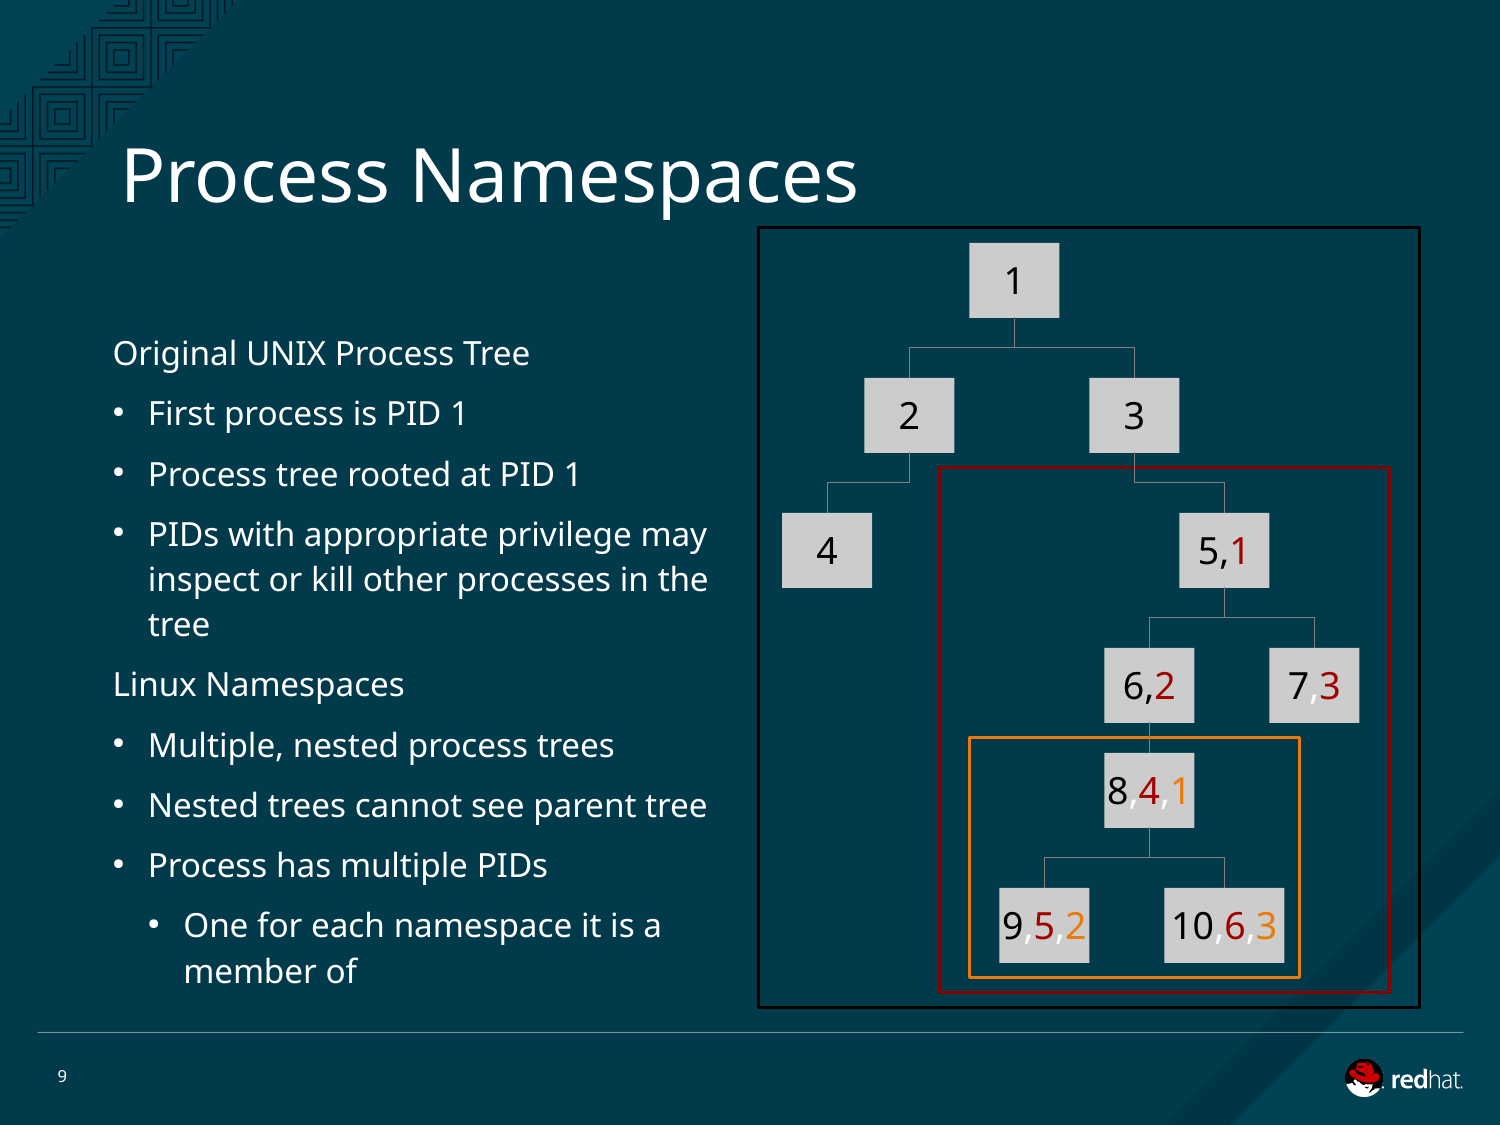

# Process Namespaces
1
2
3
4
5,1
6,2
7,3
8,4,1
9,5,2
10,6,3
Original UNIX Process Tree
First process is PID 1
Process tree rooted at PID 1
PIDs with appropriate privilege may inspect or kill other processes in the tree
Linux Namespaces
Multiple, nested process trees
Nested trees cannot see parent tree
Process has multiple PIDs
One for each namespace it is a member of
9